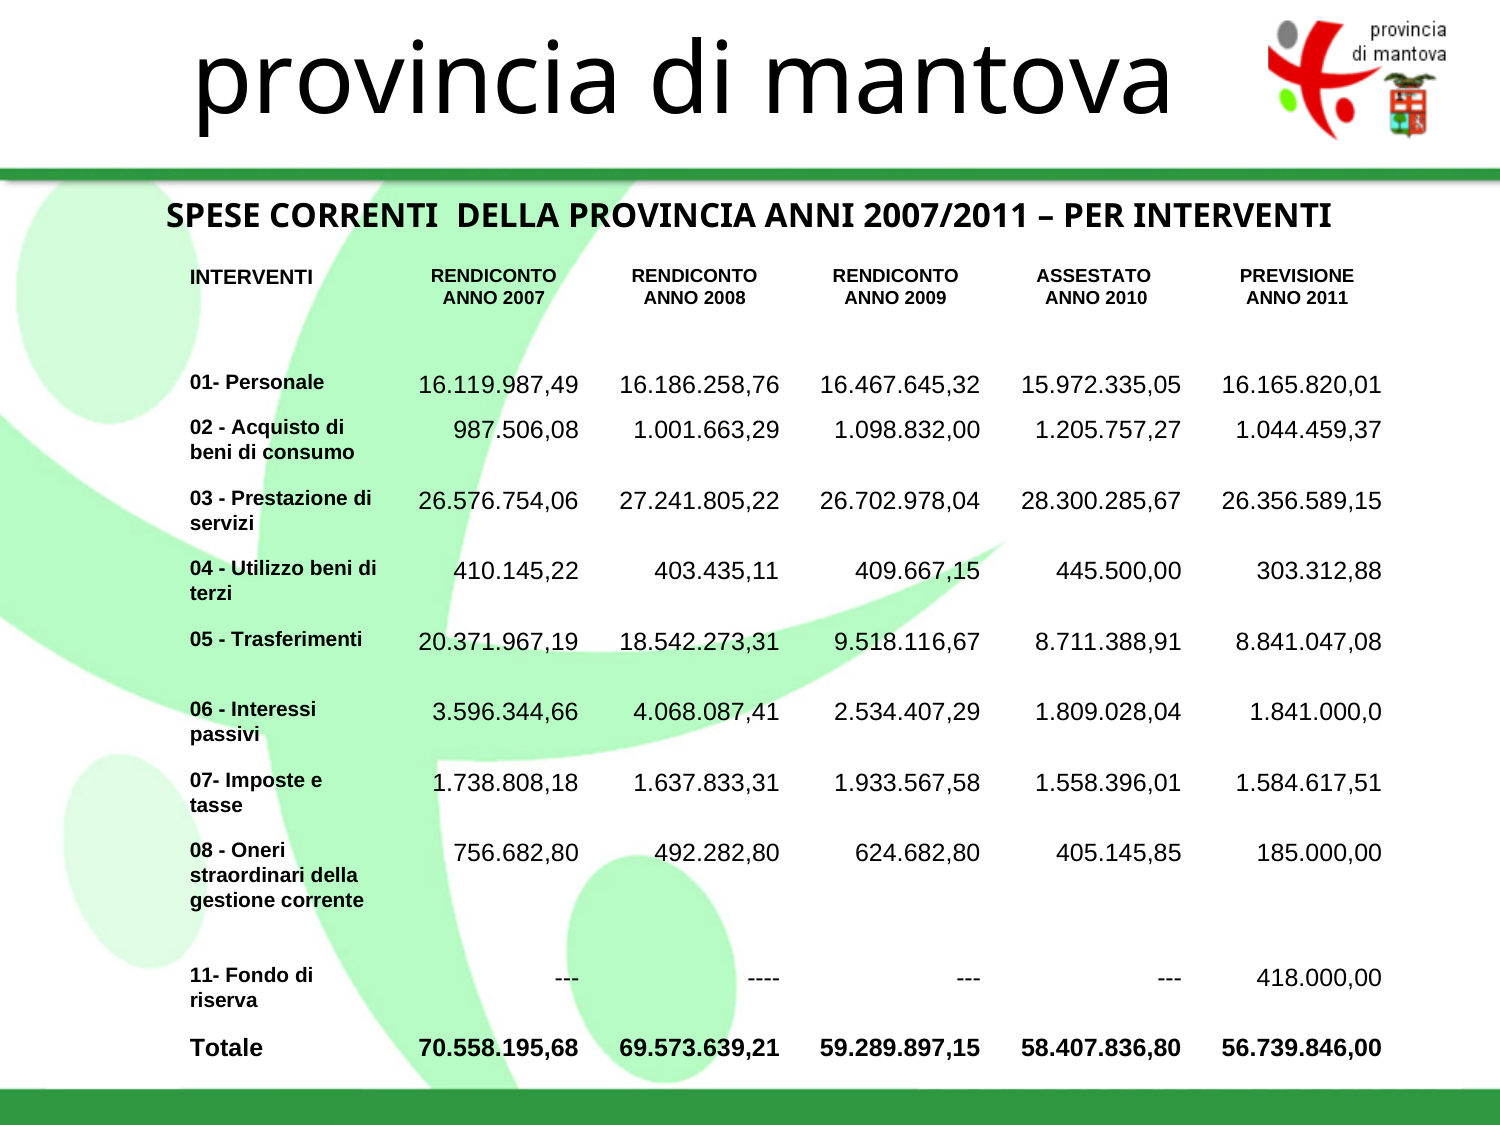

provincia di mantova
SPESE CORRENTI DELLA PROVINCIA ANNI 2007/2011 – PER INTERVENTI
| INTERVENTI | RENDICONTO ANNO 2007 | RENDICONTO ANNO 2008 | RENDICONTO ANNO 2009 | ASSESTATO ANNO 2010 | PREVISIONE ANNO 2011 |
| --- | --- | --- | --- | --- | --- |
| 01- Personale | 16.119.987,49 | 16.186.258,76 | 16.467.645,32 | 15.972.335,05 | 16.165.820,01 |
| 02 - Acquisto di beni di consumo | 987.506,08 | 1.001.663,29 | 1.098.832,00 | 1.205.757,27 | 1.044.459,37 |
| 03 - Prestazione di servizi | 26.576.754,06 | 27.241.805,22 | 26.702.978,04 | 28.300.285,67 | 26.356.589,15 |
| 04 - Utilizzo beni di terzi | 410.145,22 | 403.435,11 | 409.667,15 | 445.500,00 | 303.312,88 |
| 05 - Trasferimenti | 20.371.967,19 | 18.542.273,31 | 9.518.116,67 | 8.711.388,91 | 8.841.047,08 |
| 06 - Interessi passivi | 3.596.344,66 | 4.068.087,41 | 2.534.407,29 | 1.809.028,04 | 1.841.000,0 |
| 07- Imposte e tasse | 1.738.808,18 | 1.637.833,31 | 1.933.567,58 | 1.558.396,01 | 1.584.617,51 |
| 08 - Oneri straordinari della gestione corrente | 756.682,80 | 492.282,80 | 624.682,80 | 405.145,85 | 185.000,00 |
| 11- Fondo di riserva | --- | ---- | --- | --- | 418.000,00 |
| Totale | 70.558.195,68 | 69.573.639,21 | 59.289.897,15 | 58.407.836,80 | 56.739.846,00 |